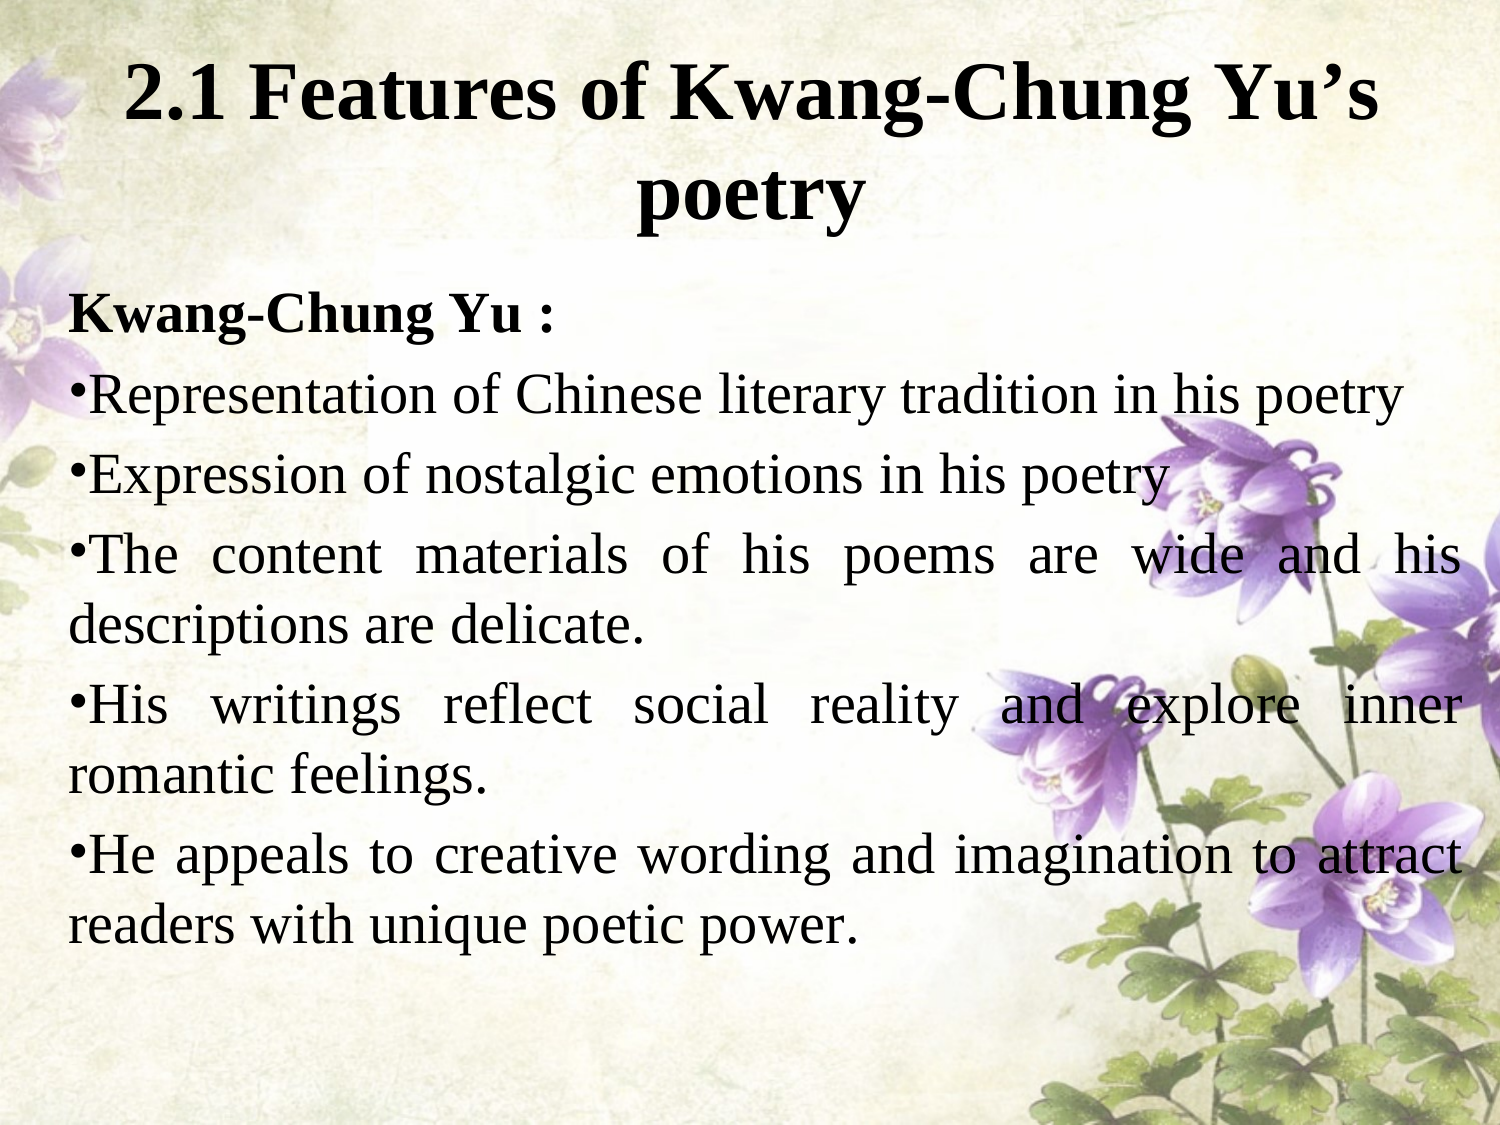

# 2.1 Features of Kwang-Chung Yu’s poetry
Kwang-Chung Yu :
Representation of Chinese literary tradition in his poetry
Expression of nostalgic emotions in his poetry
The content materials of his poems are wide and his descriptions are delicate.
His writings reflect social reality and explore inner romantic feelings.
He appeals to creative wording and imagination to attract readers with unique poetic power.